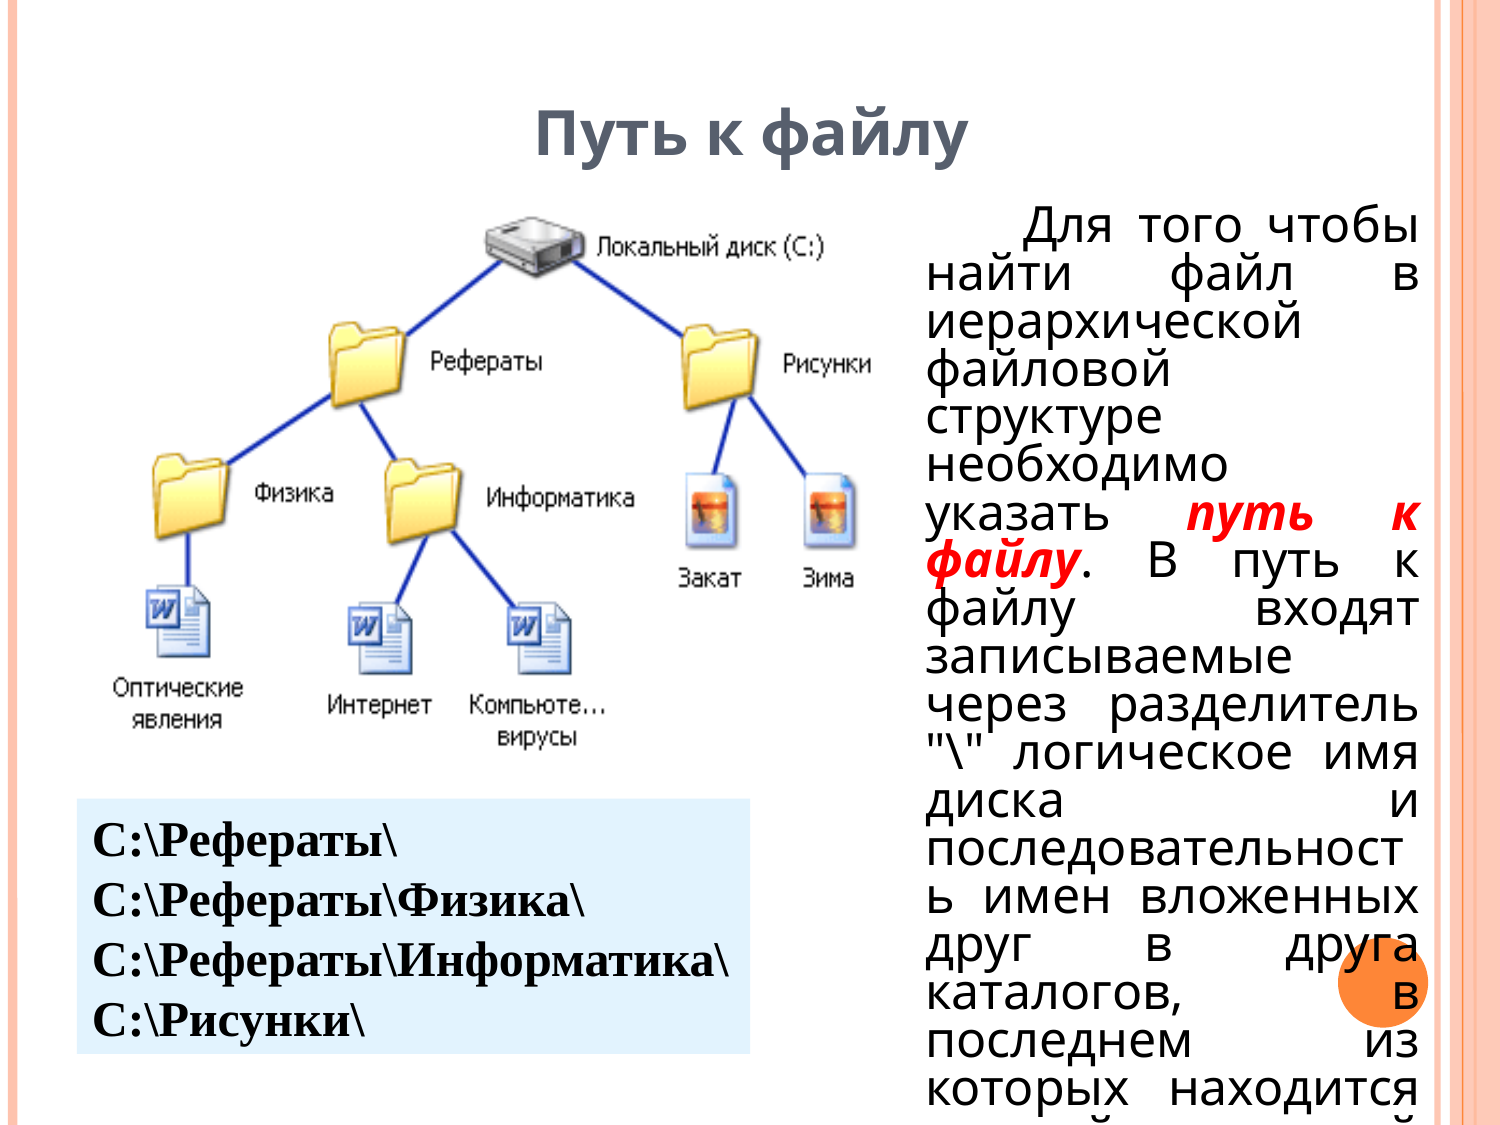

# Путь к файлу
 Для того чтобы найти файл в иерархической файловой структуре необходимо указать путь к файлу. В путь к файлу входят записываемые через разделитель "\" логическое имя диска и последовательность имен вложенных друг в друга каталогов, в последнем из которых находится данный нужный файл.
C:\Рефераты\
C:\Рефераты\Физика\
C:\Рефераты\Информатика\
C:\Рисунки\